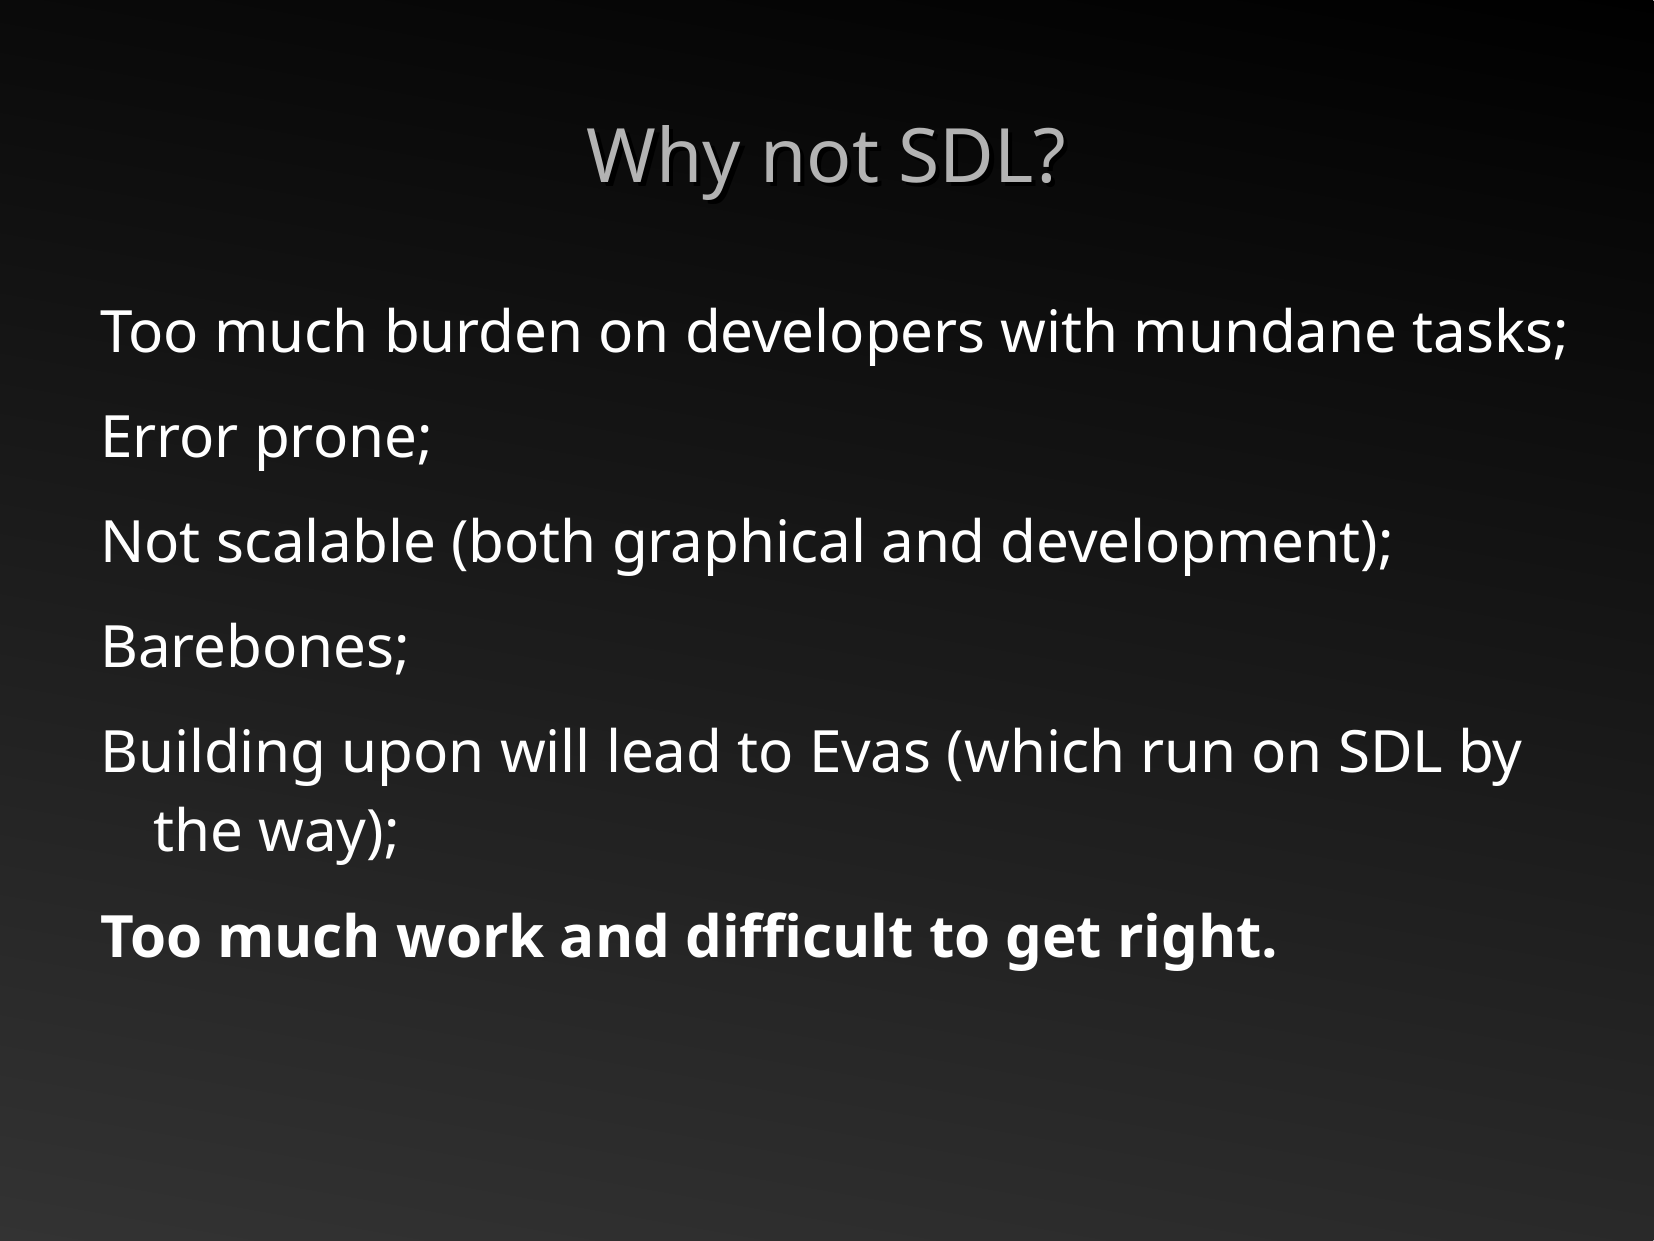

# Why not SDL?
Too much burden on developers with mundane tasks;
Error prone;
Not scalable (both graphical and development);
Barebones;
Building upon will lead to Evas (which run on SDL by the way);
Too much work and difficult to get right.